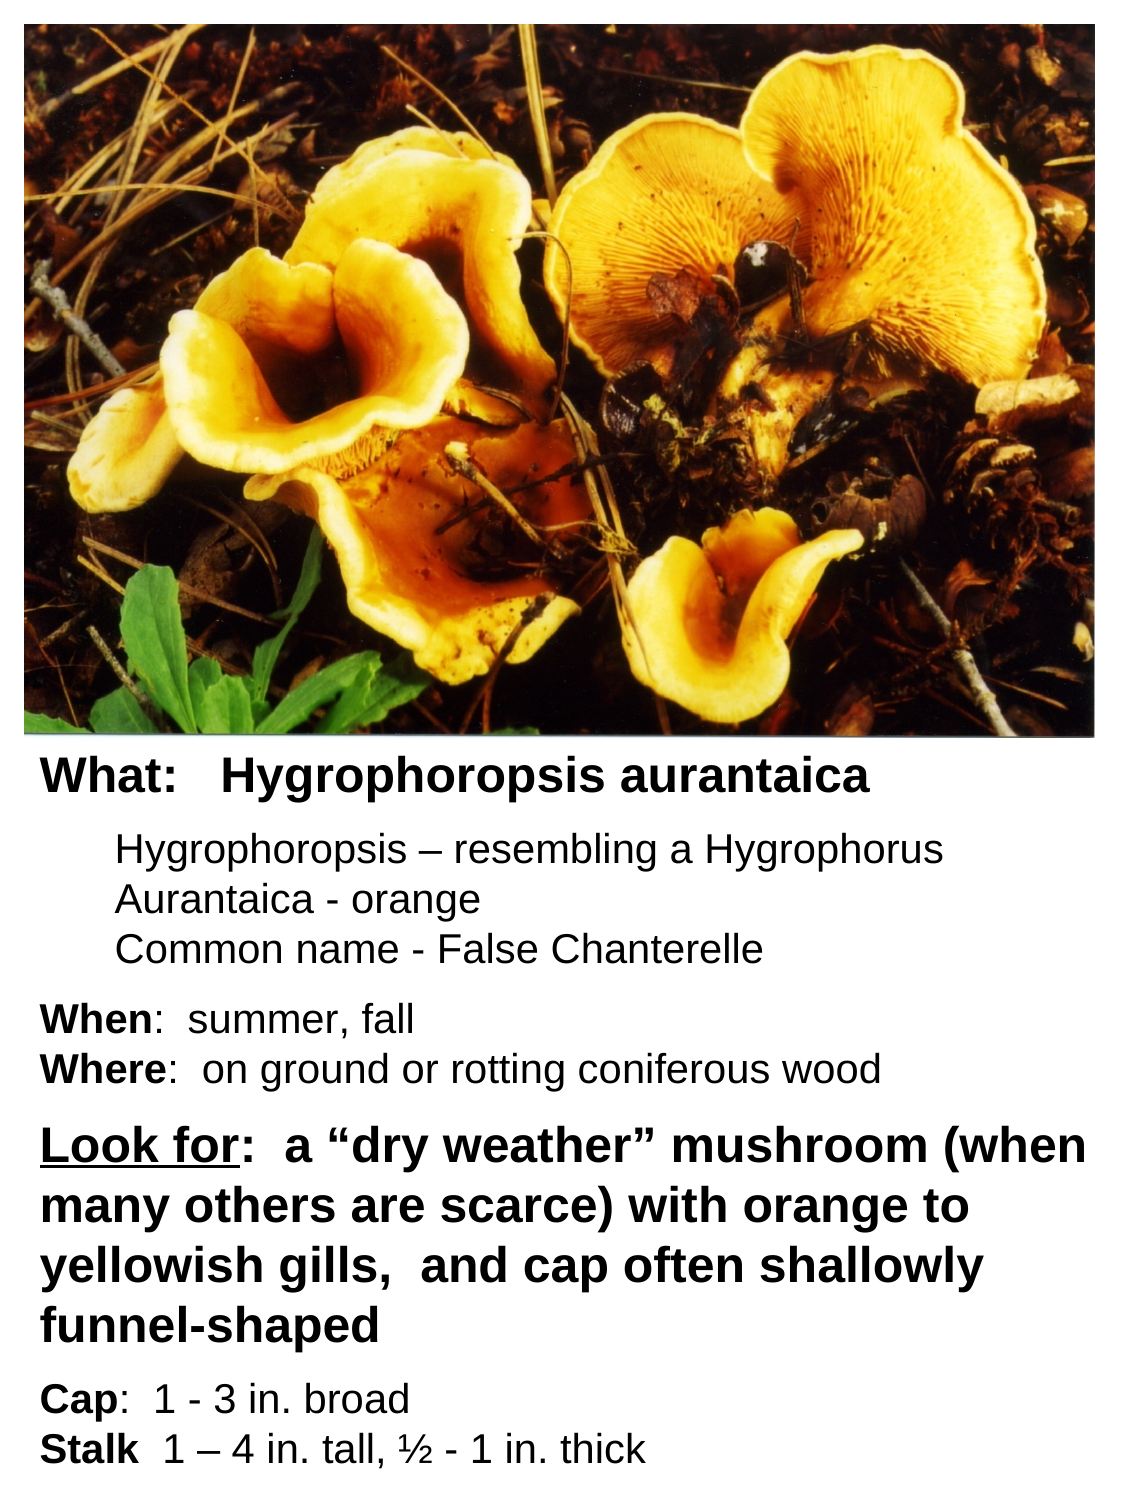

What:  Hygrophoropsis aurantaica
Hygrophoropsis – resembling a Hygrophorus
Aurantaica - orange
Common name - False Chanterelle
When: summer, fall
Where: on ground or rotting coniferous wood
Look for: a “dry weather” mushroom (when many others are scarce) with orange to yellowish gills, and cap often shallowly funnel-shaped
Cap:  1 - 3 in. broad
Stalk  1 – 4 in. tall, ½ - 1 in. thick